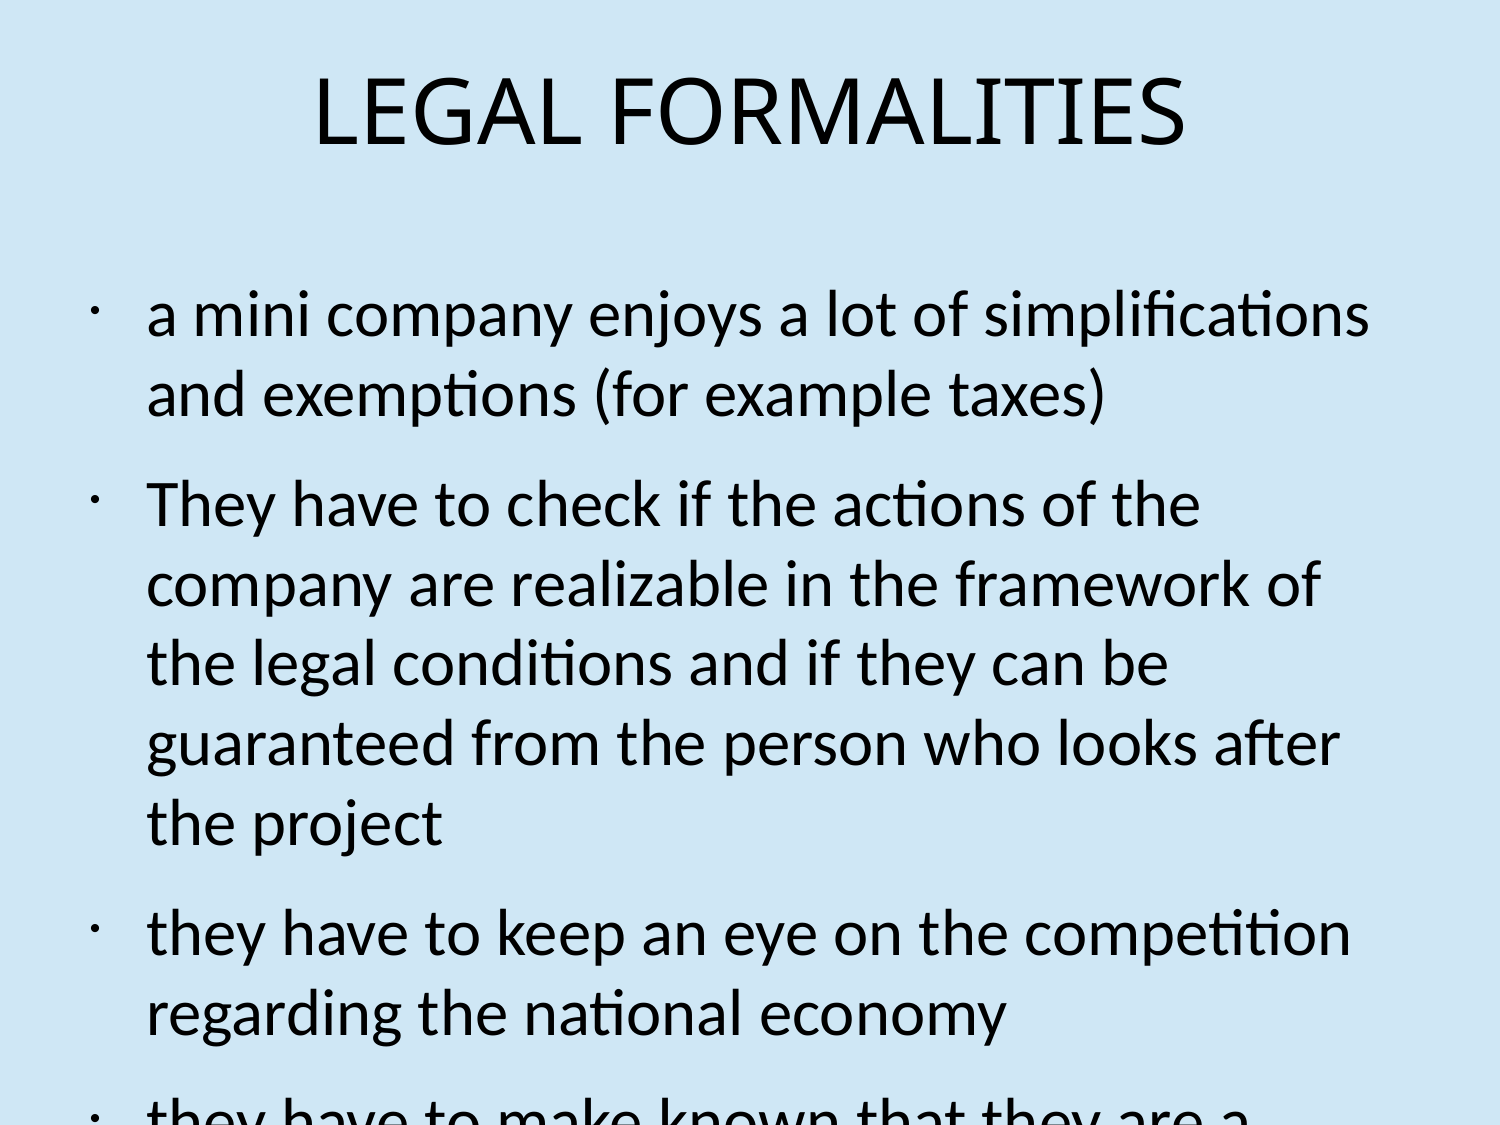

# LEGAL FORMALITIES
a mini company enjoys a lot of simplifications and exemptions (for example taxes)
They have to check if the actions of the company are realizable in the framework of the legal conditions and if they can be guaranteed from the person who looks after the project
they have to keep an eye on the competition regarding the national economy
they have to make known that they are a student company on every contact form